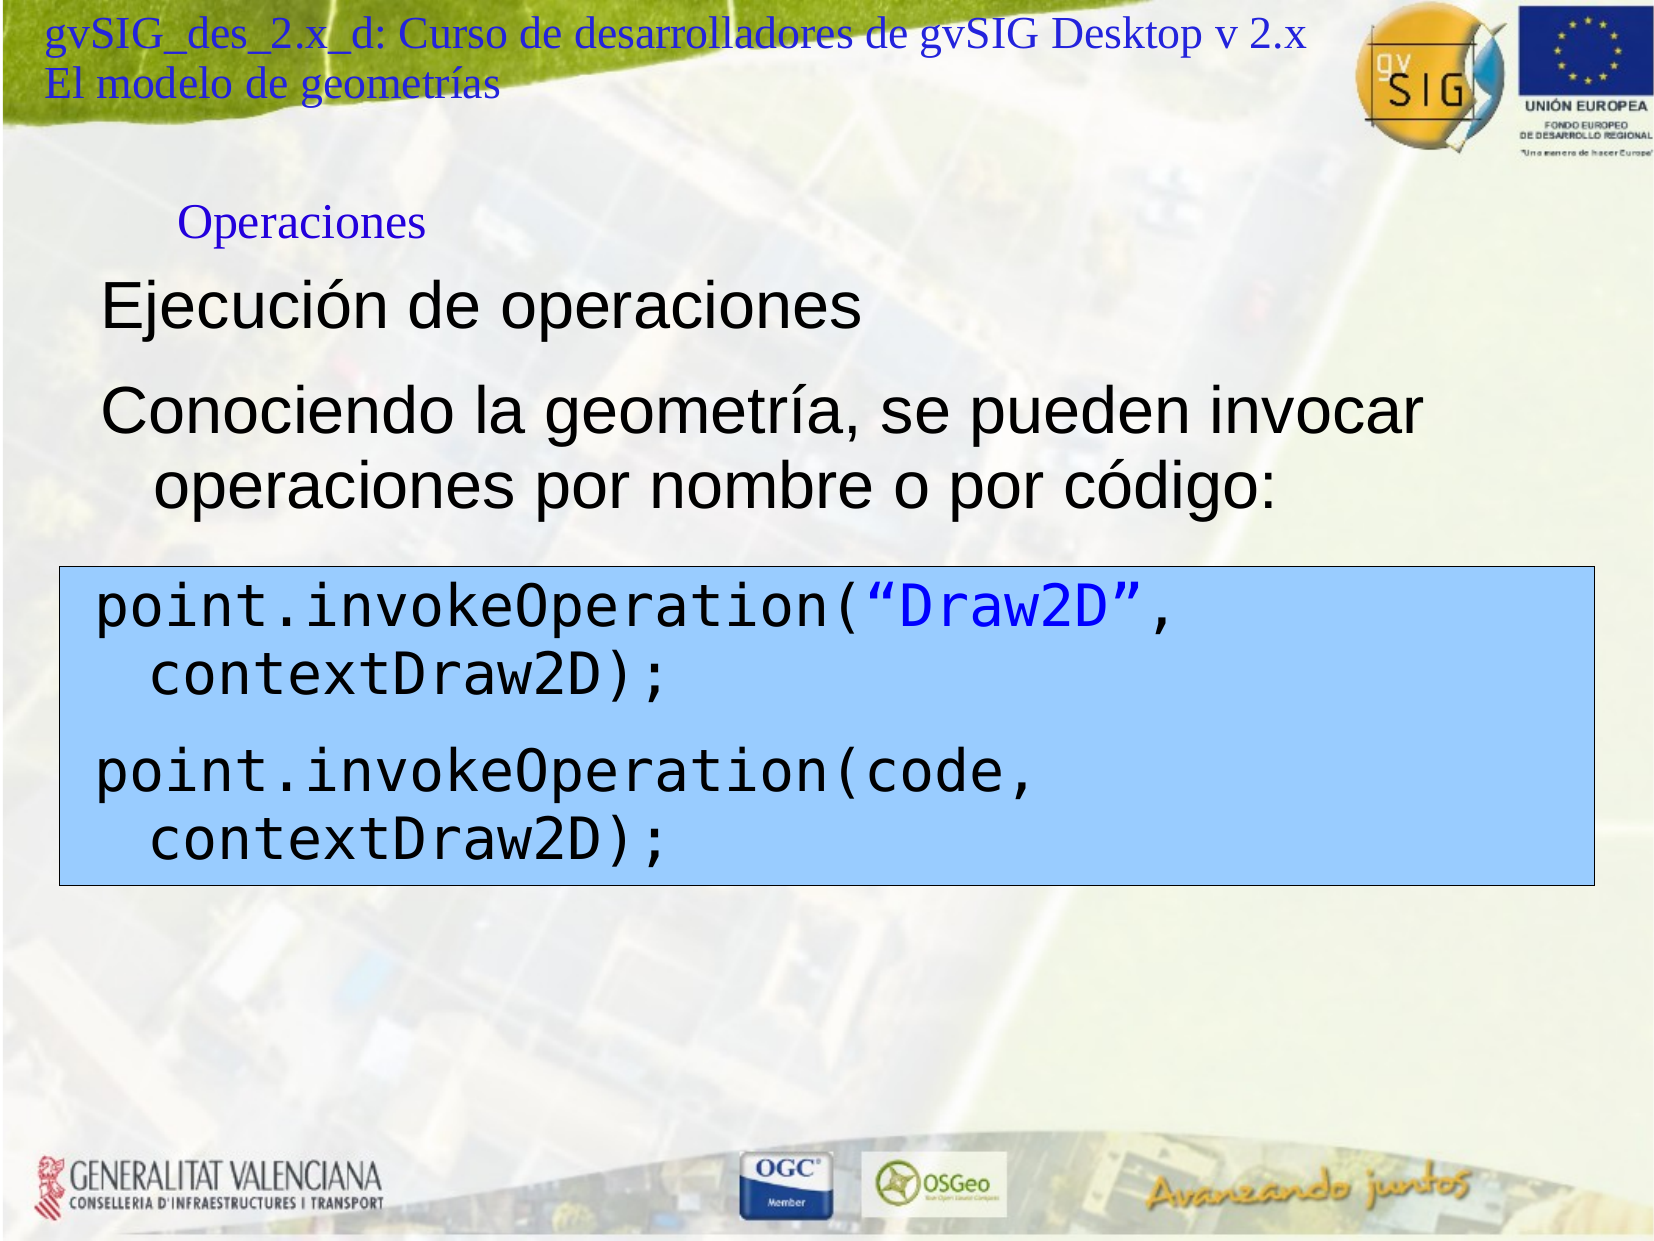

Operaciones
# Ejecución de operaciones
Conociendo la geometría, se pueden invocar operaciones por nombre o por código:
point.invokeOperation(“Draw2D”, contextDraw2D);
point.invokeOperation(code, contextDraw2D);